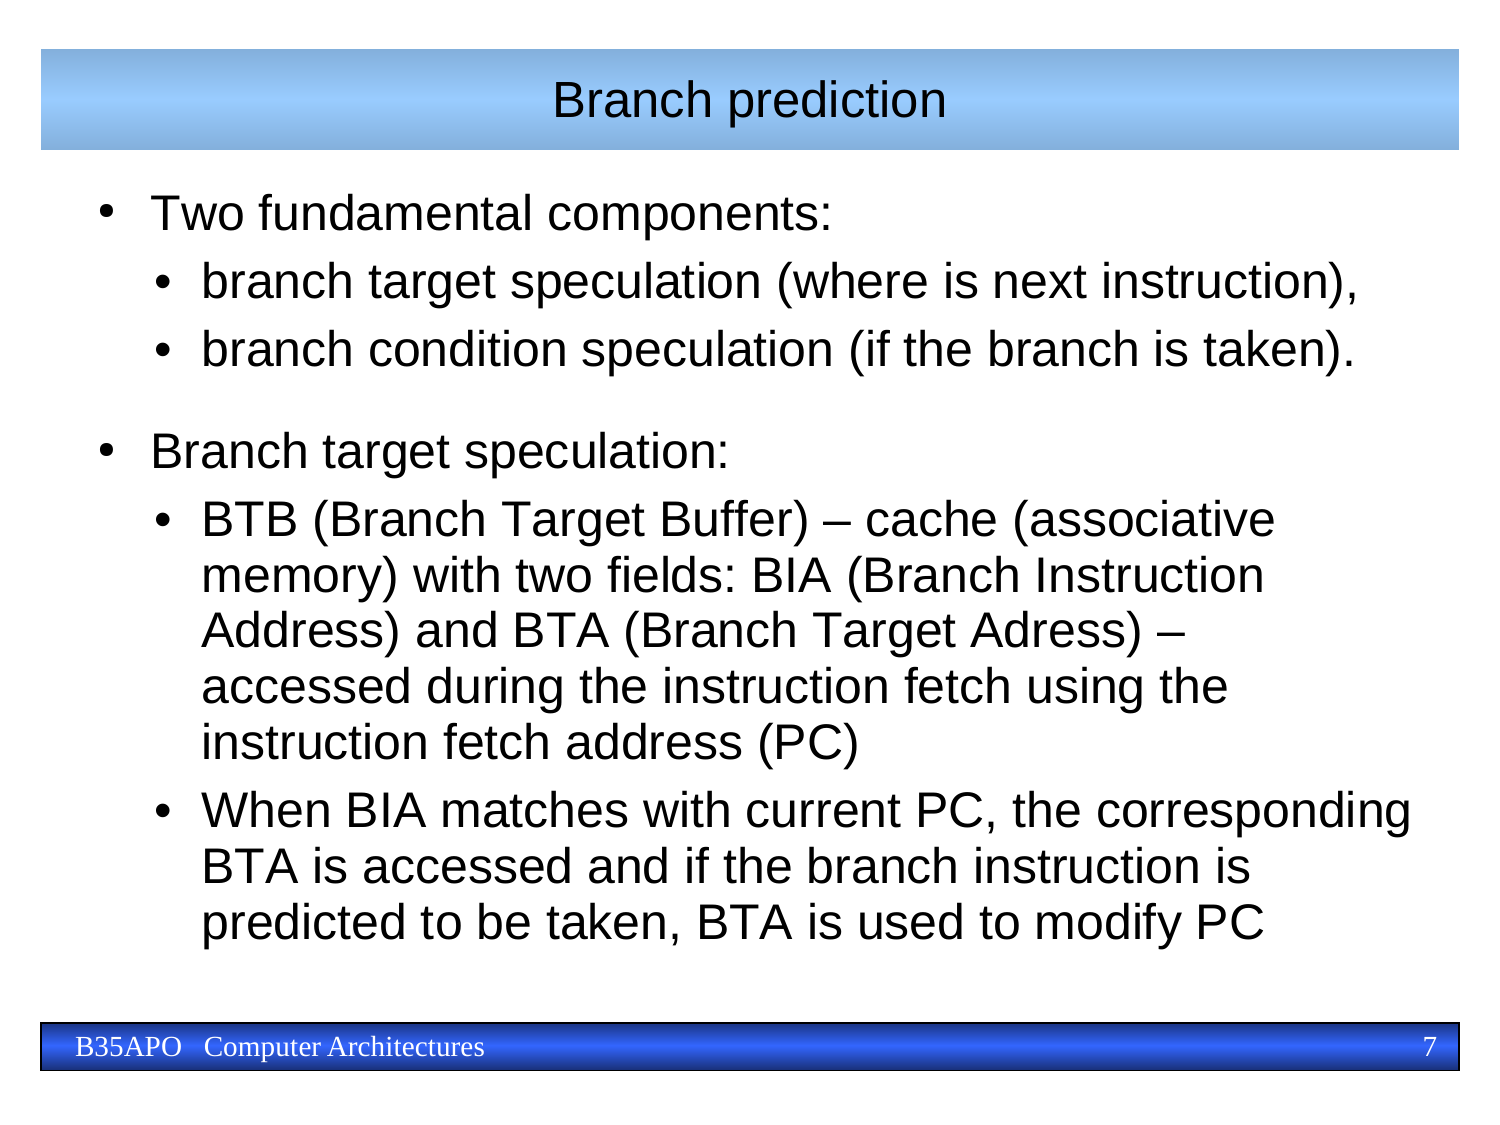

# Branch prediction
Two fundamental components:
branch target speculation (where is next instruction),
branch condition speculation (if the branch is taken).
Branch target speculation:
BTB (Branch Target Buffer) – cache (associative memory) with two fields: BIA (Branch Instruction Address) and BTA (Branch Target Adress) – accessed during the instruction fetch using the instruction fetch address (PC)
When BIA matches with current PC, the corresponding BTA is accessed and if the branch instruction is predicted to be taken, BTA is used to modify PC
B35APO Computer Architectures
7